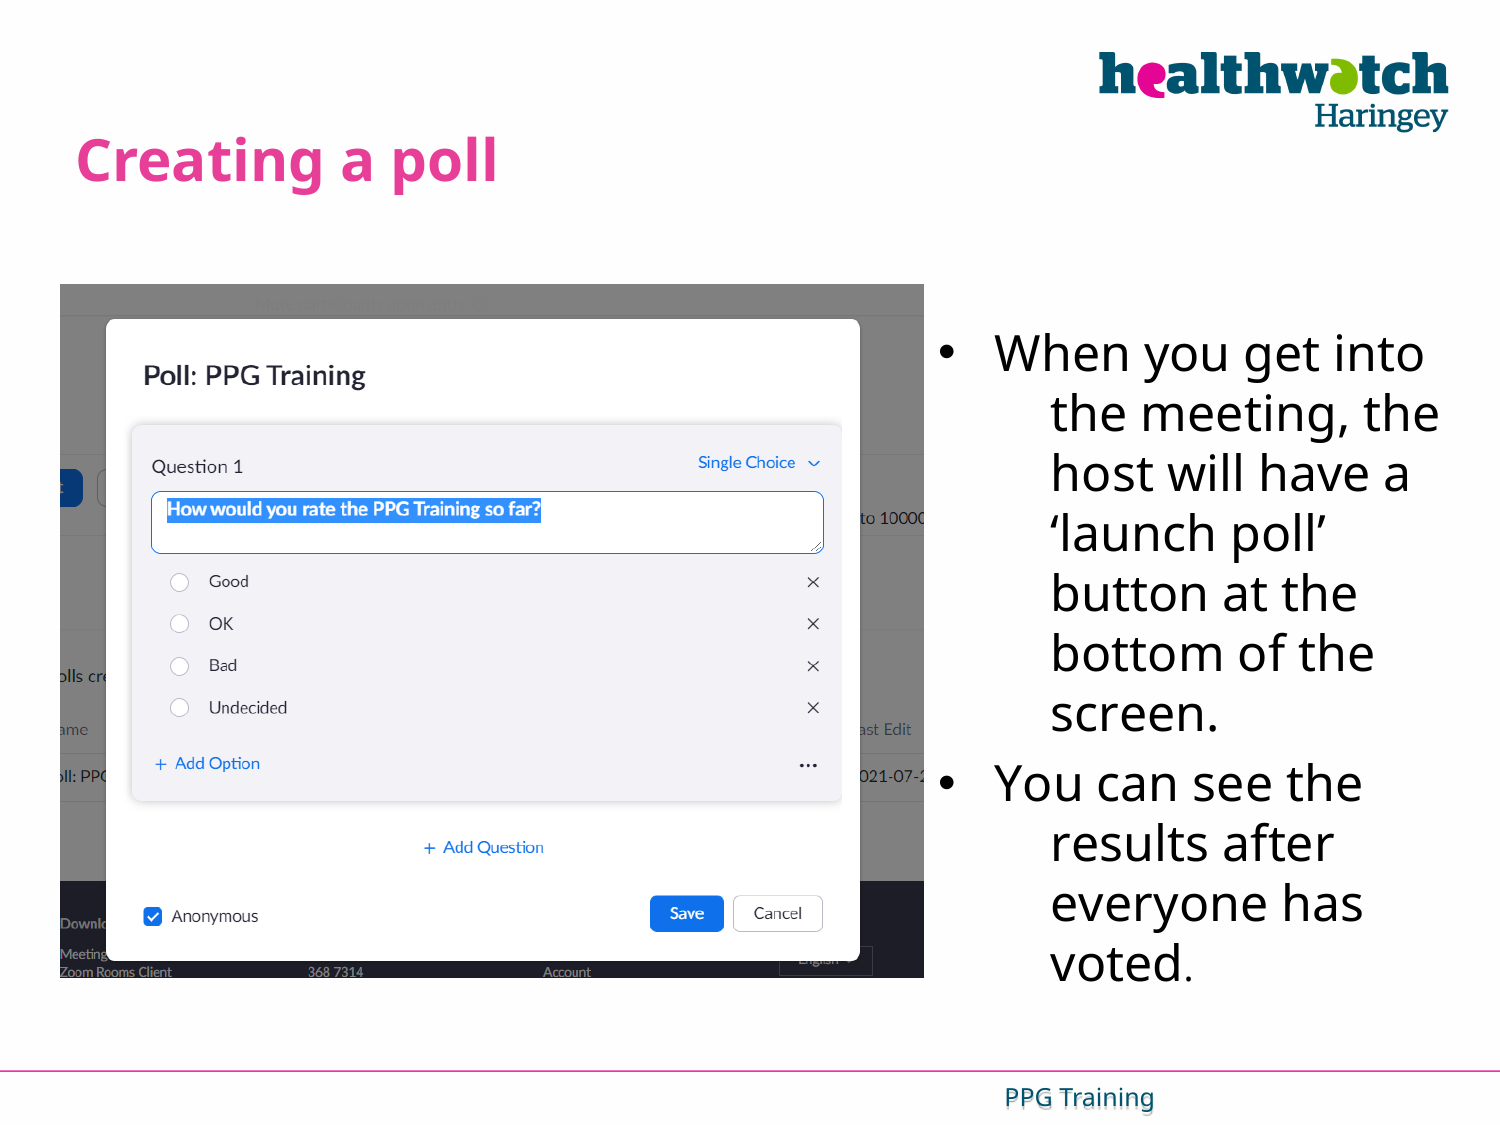

Creating a poll
When you get into the meeting, the host will have a ‘launch poll’ button at the bottom of the screen.
You can see the results after everyone has voted.